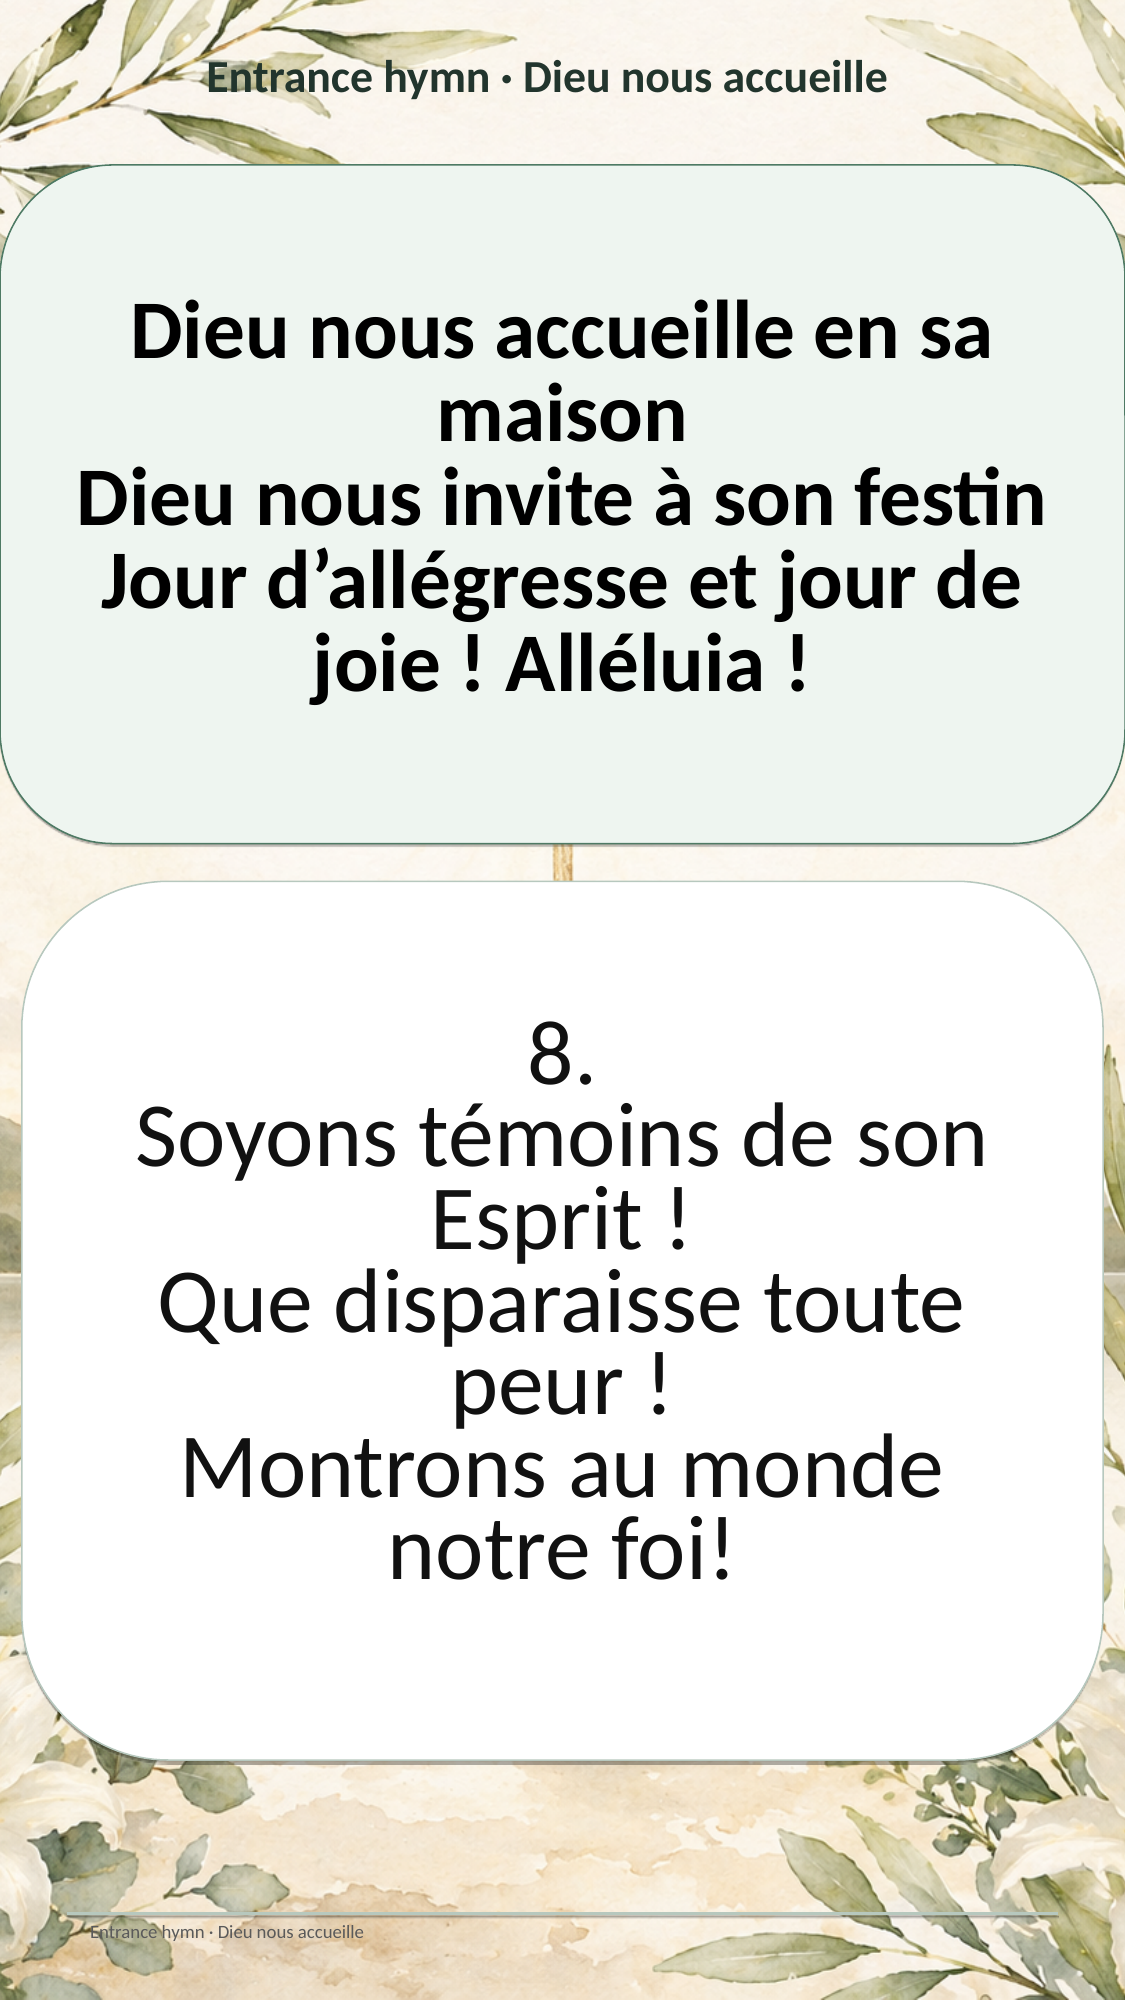

Entrance hymn · Dieu nous accueille
Dieu nous accueille en sa maison
Dieu nous invite à son festin
Jour d’allégresse et jour de joie ! Alléluia !
8.
Soyons témoins de son Esprit !
Que disparaisse toute peur !
Montrons au monde notre foi!
Entrance hymn · Dieu nous accueille